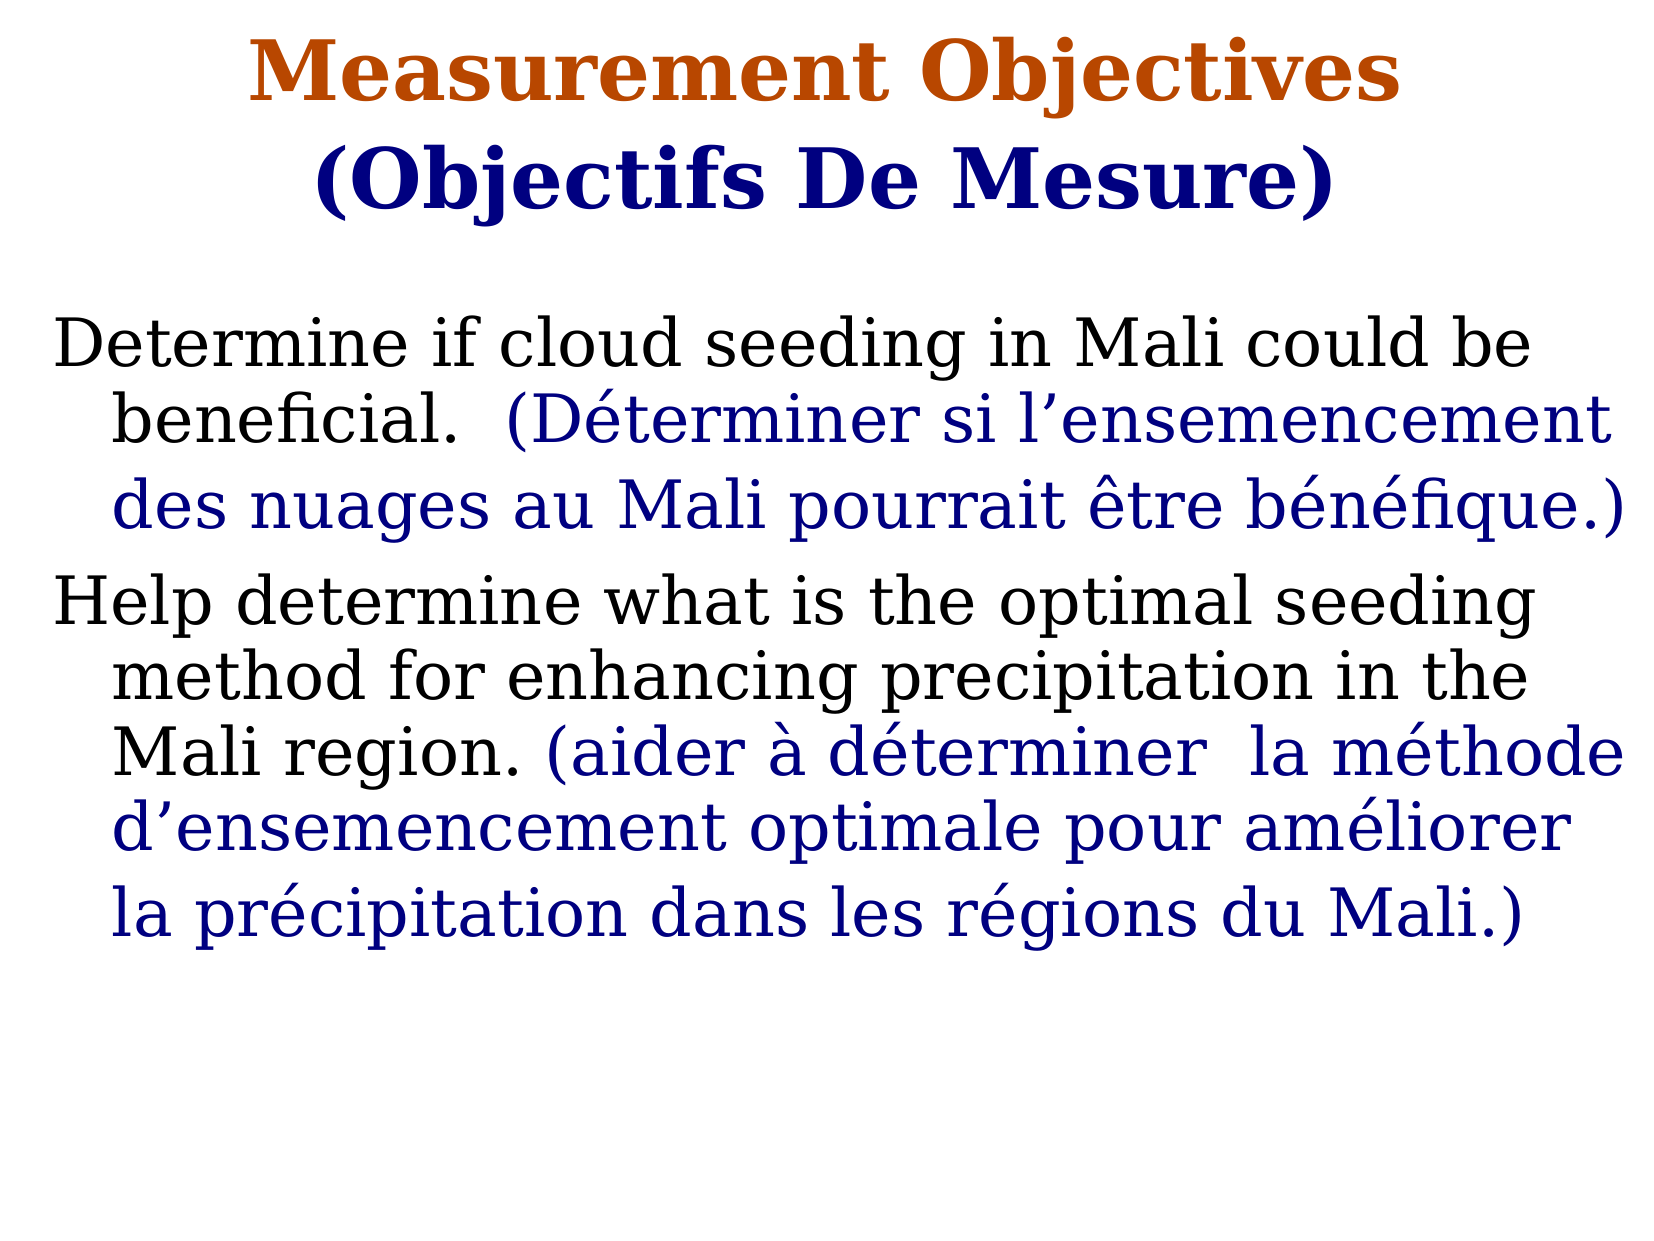

# Measurement Objectives (Objectifs De Mesure)‏
Determine if cloud seeding in Mali could be beneficial. (Déterminer si l’ensemencement des nuages au Mali pourrait être bénéfique.)‏
Help determine what is the optimal seeding method for enhancing precipitation in the Mali region. (aider à déterminer la méthode d’ensemencement optimale pour améliorer la précipitation dans les régions du Mali.)‏